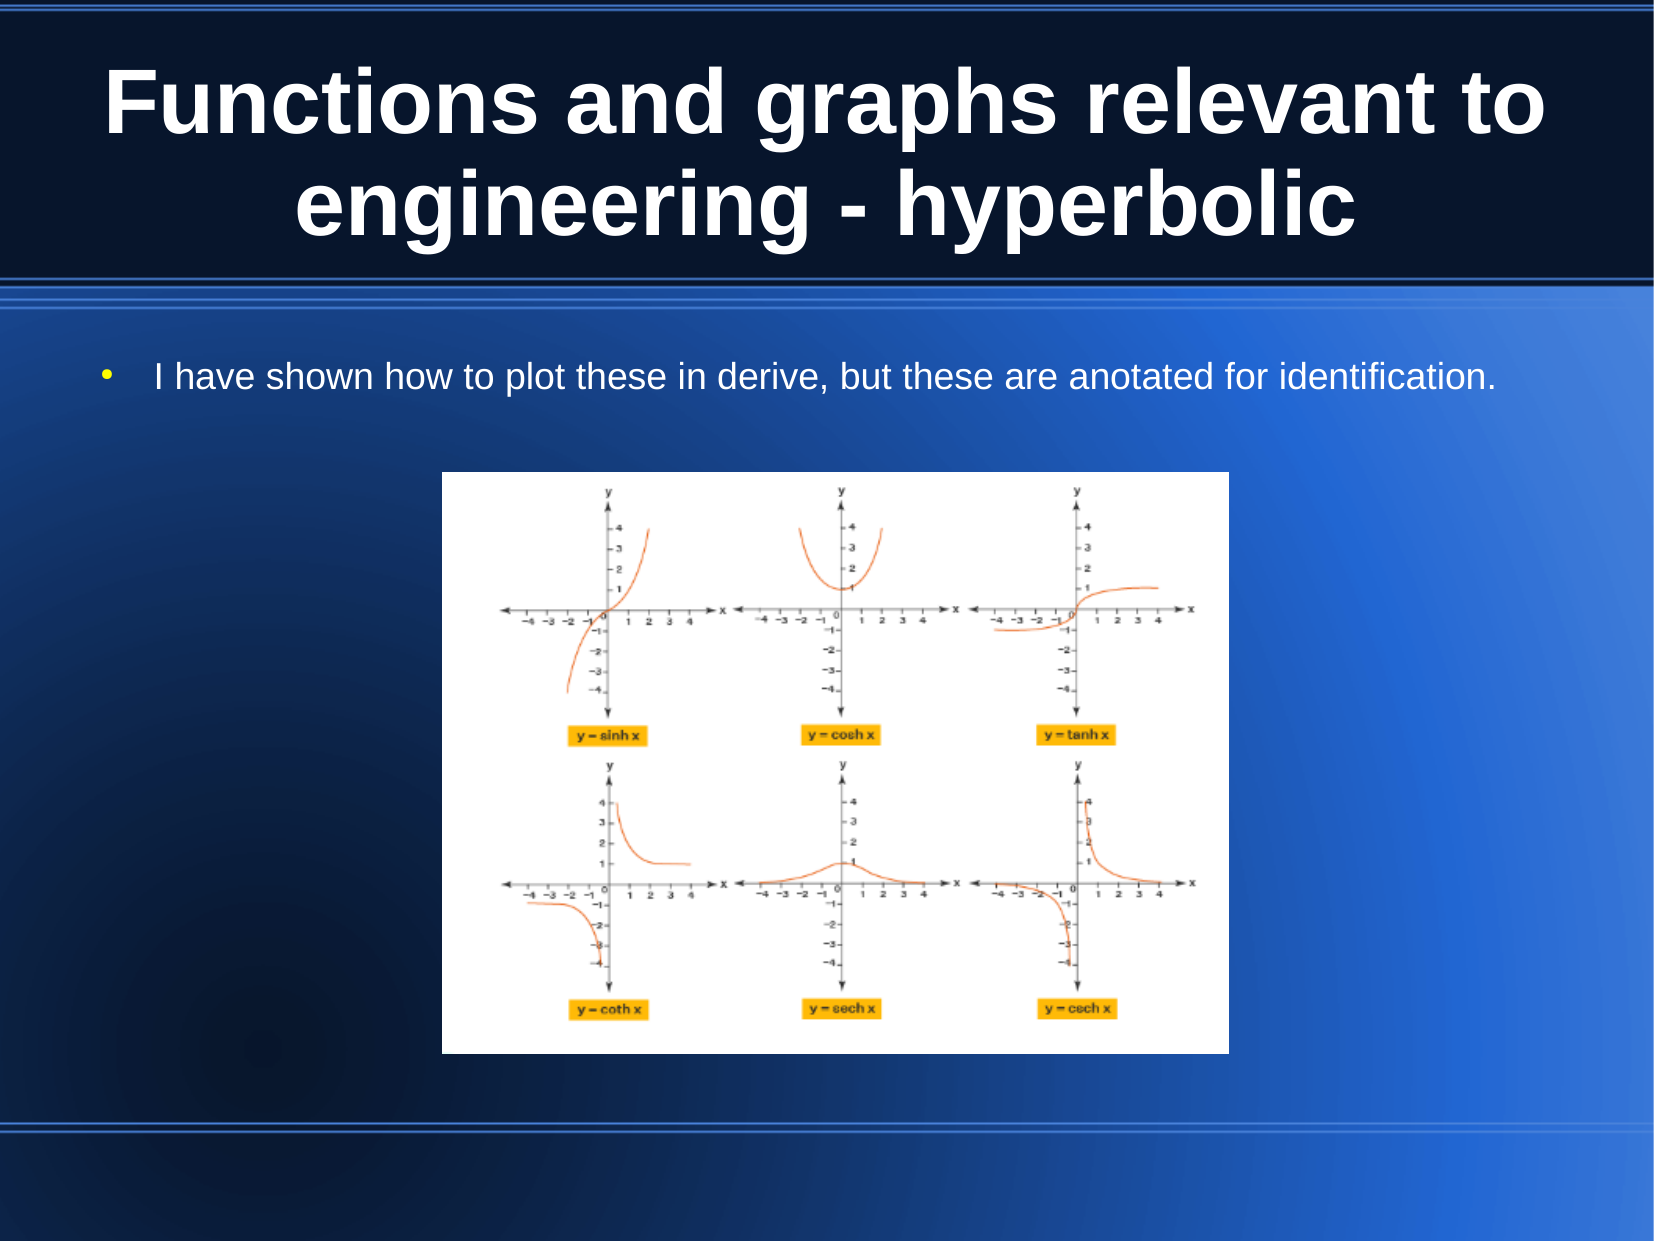

# Functions and graphs relevant to engineering - hyperbolic
I have shown how to plot these in derive, but these are anotated for identification.